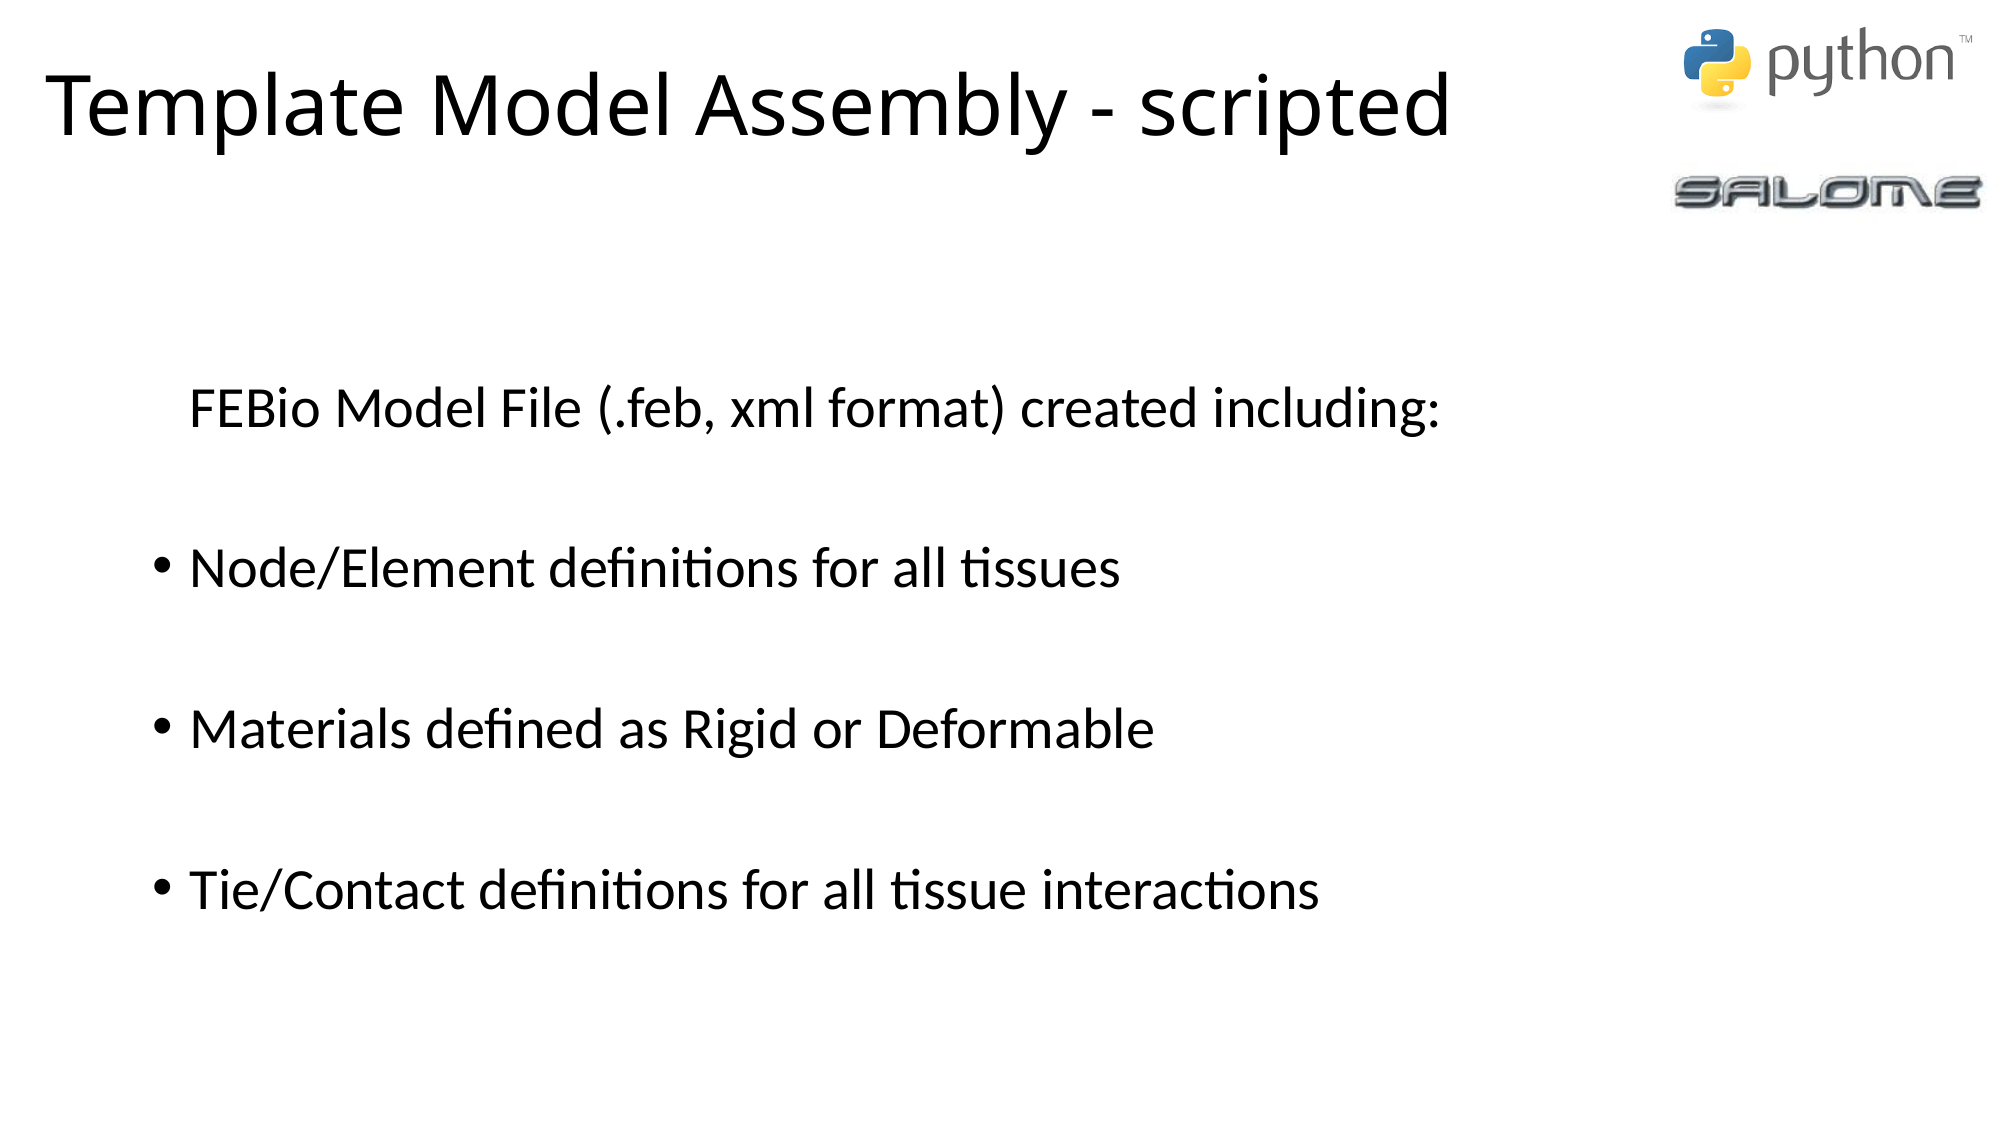

# Template Model Assembly - scripted
FEBio Model File (.feb, xml format) created including:
Node/Element definitions for all tissues
Materials defined as Rigid or Deformable
Tie/Contact definitions for all tissue interactions